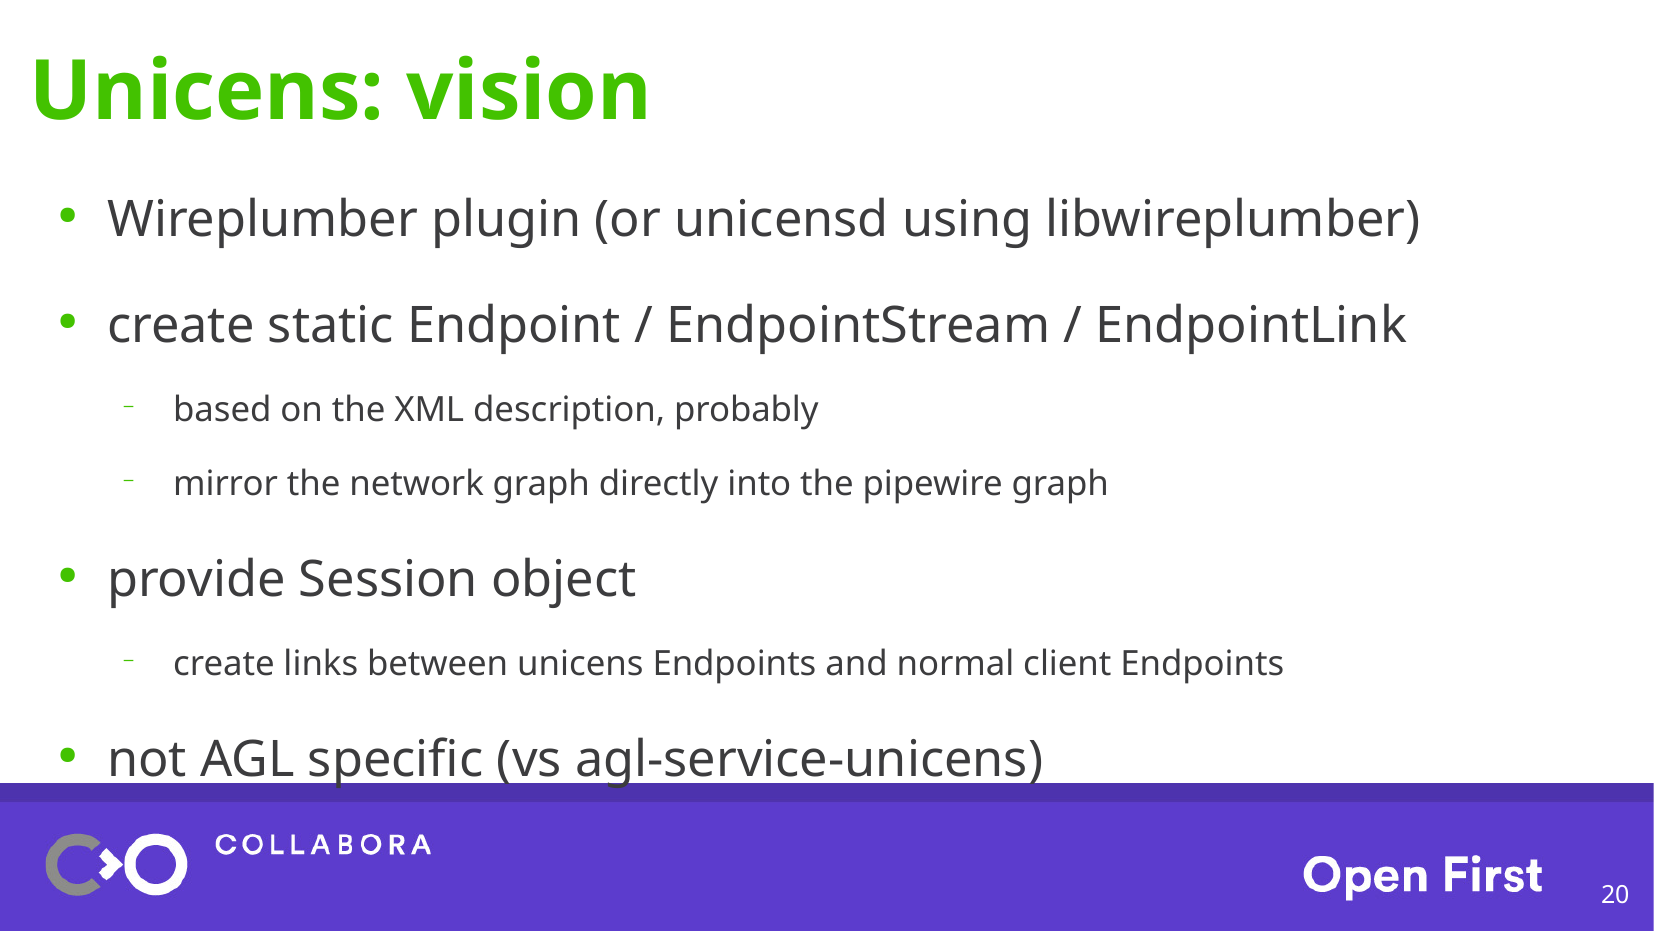

# Unicens: vision
Wireplumber plugin (or unicensd using libwireplumber)
create static Endpoint / EndpointStream / EndpointLink
based on the XML description, probably
mirror the network graph directly into the pipewire graph
provide Session object
create links between unicens Endpoints and normal client Endpoints
not AGL specific (vs agl-service-unicens)